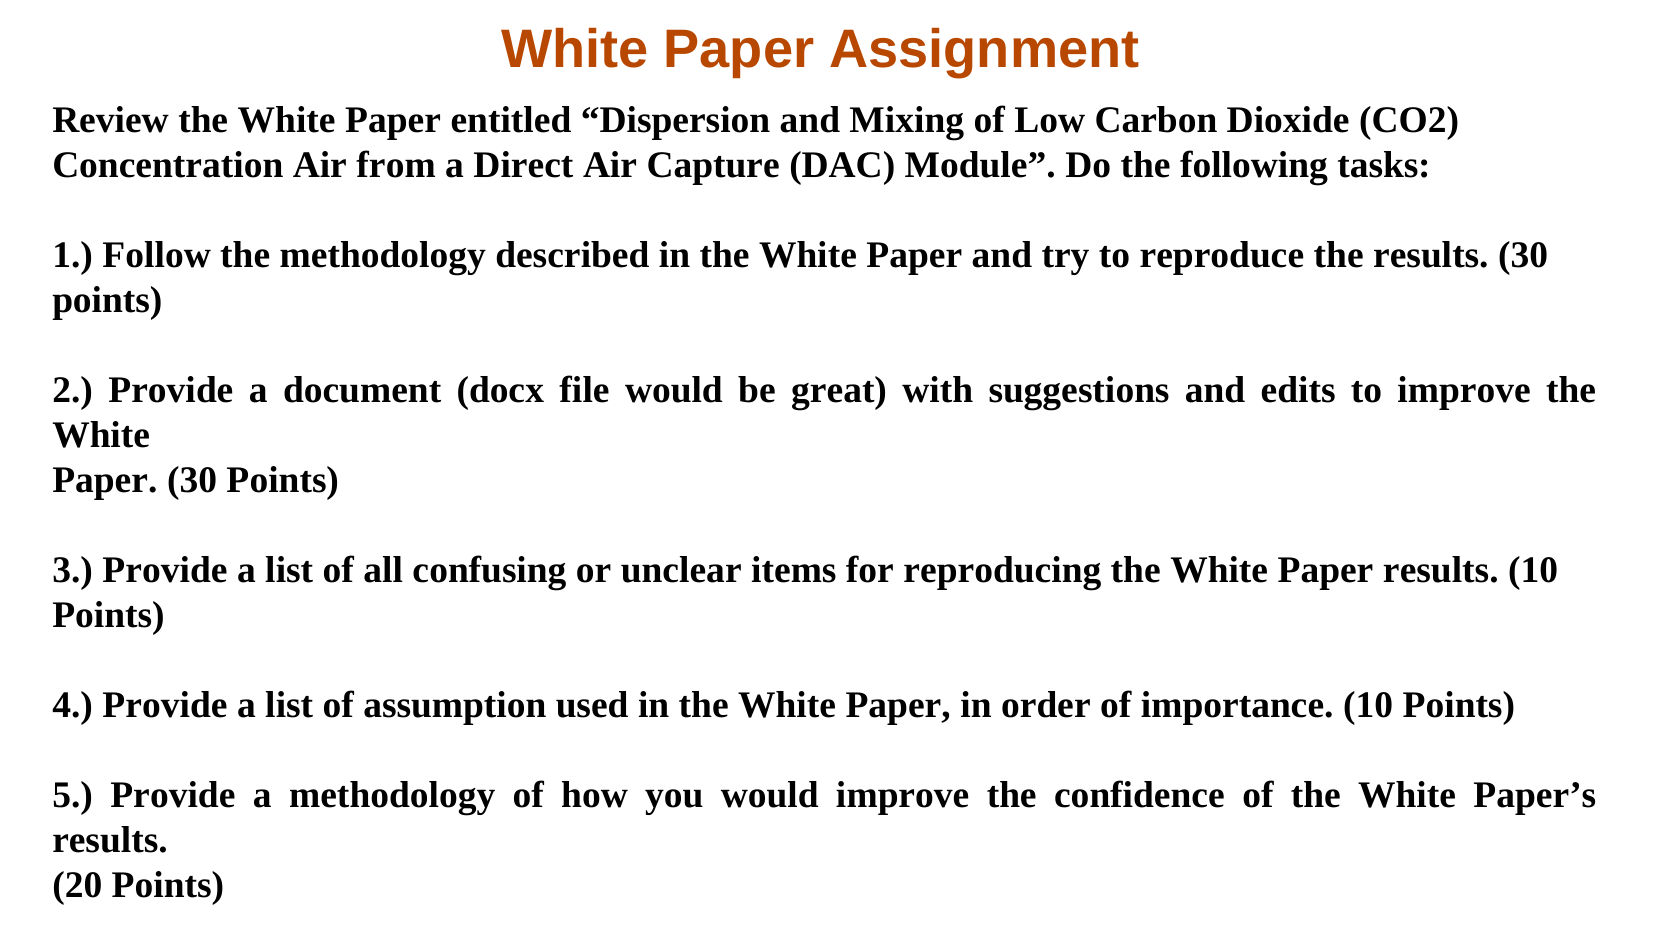

White Paper Assignment
# EXAMPLE: GLOBAL BOX MODEL FOR CO2 (Pg C yr-1)
Review the White Paper entitled “Dispersion and Mixing of Low Carbon Dioxide (CO2)
Concentration Air from a Direct Air Capture (DAC) Module”. Do the following tasks:
1.) Follow the methodology described in the White Paper and try to reproduce the results. (30
points)
2.) Provide a document (docx file would be great) with suggestions and edits to improve the White
Paper. (30 Points)
3.) Provide a list of all confusing or unclear items for reproducing the White Paper results. (10
Points)
4.) Provide a list of assumption used in the White Paper, in order of importance. (10 Points)
5.) Provide a methodology of how you would improve the confidence of the White Paper’s results.
(20 Points)
IPCC [2001]